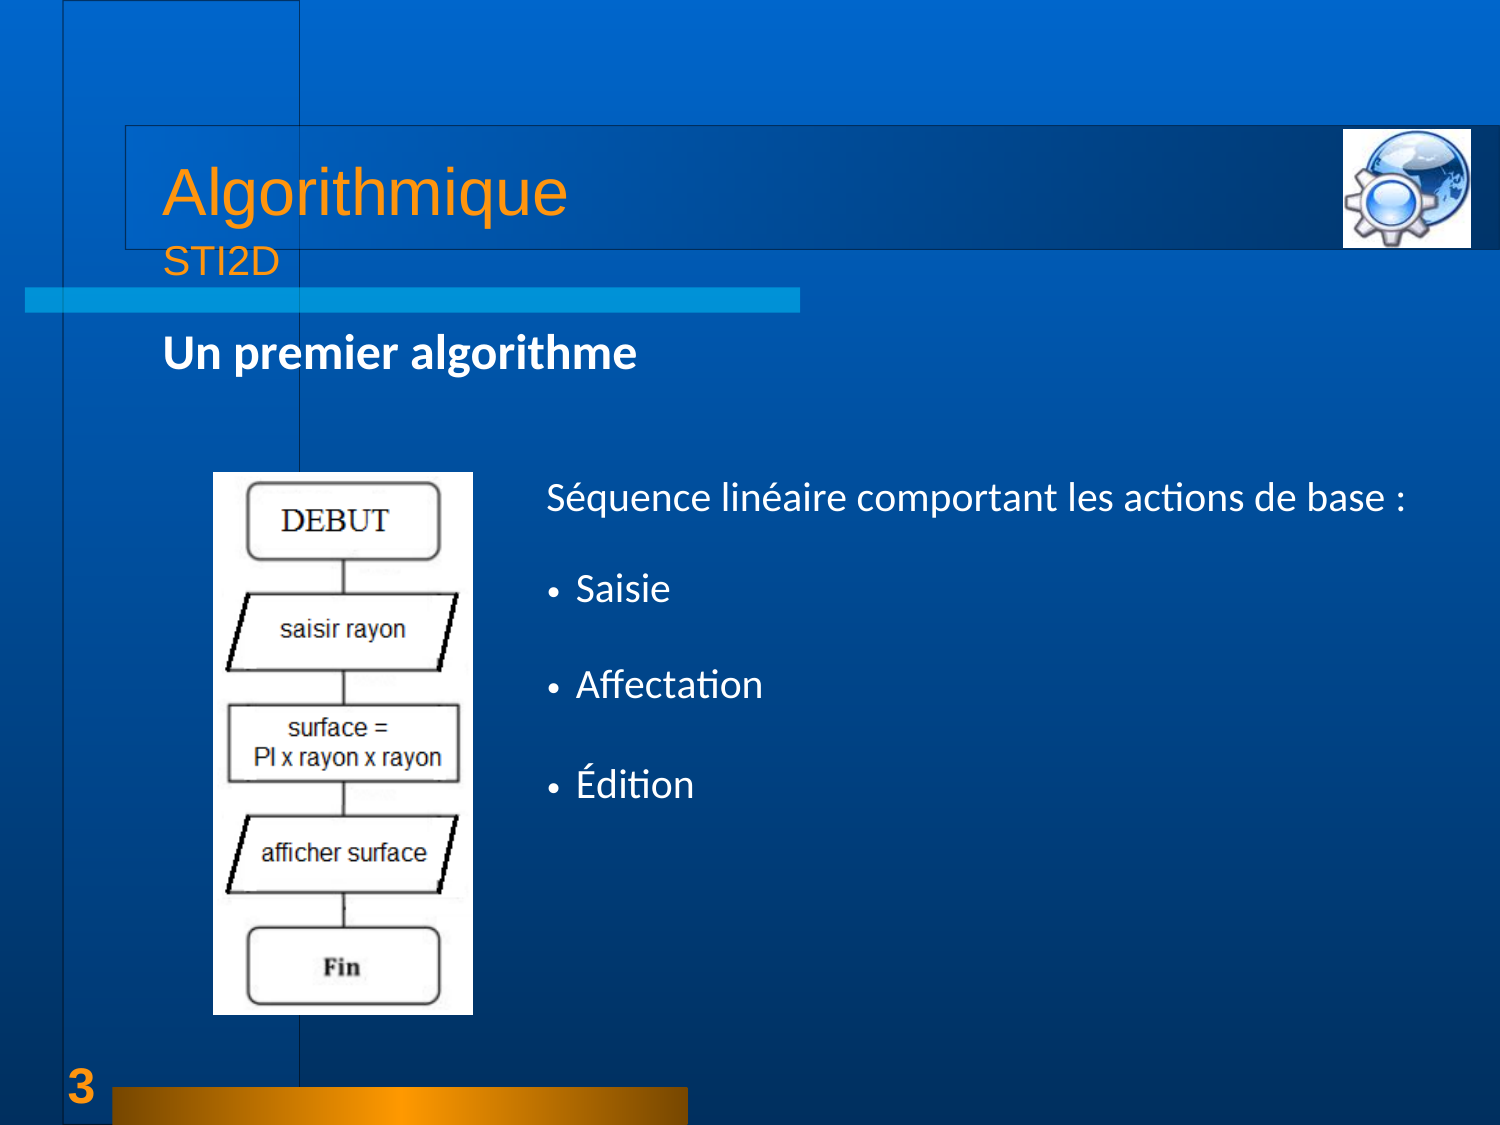

Un premier algorithme
Séquence linéaire comportant les actions de base :
Saisie
Affectation
Édition